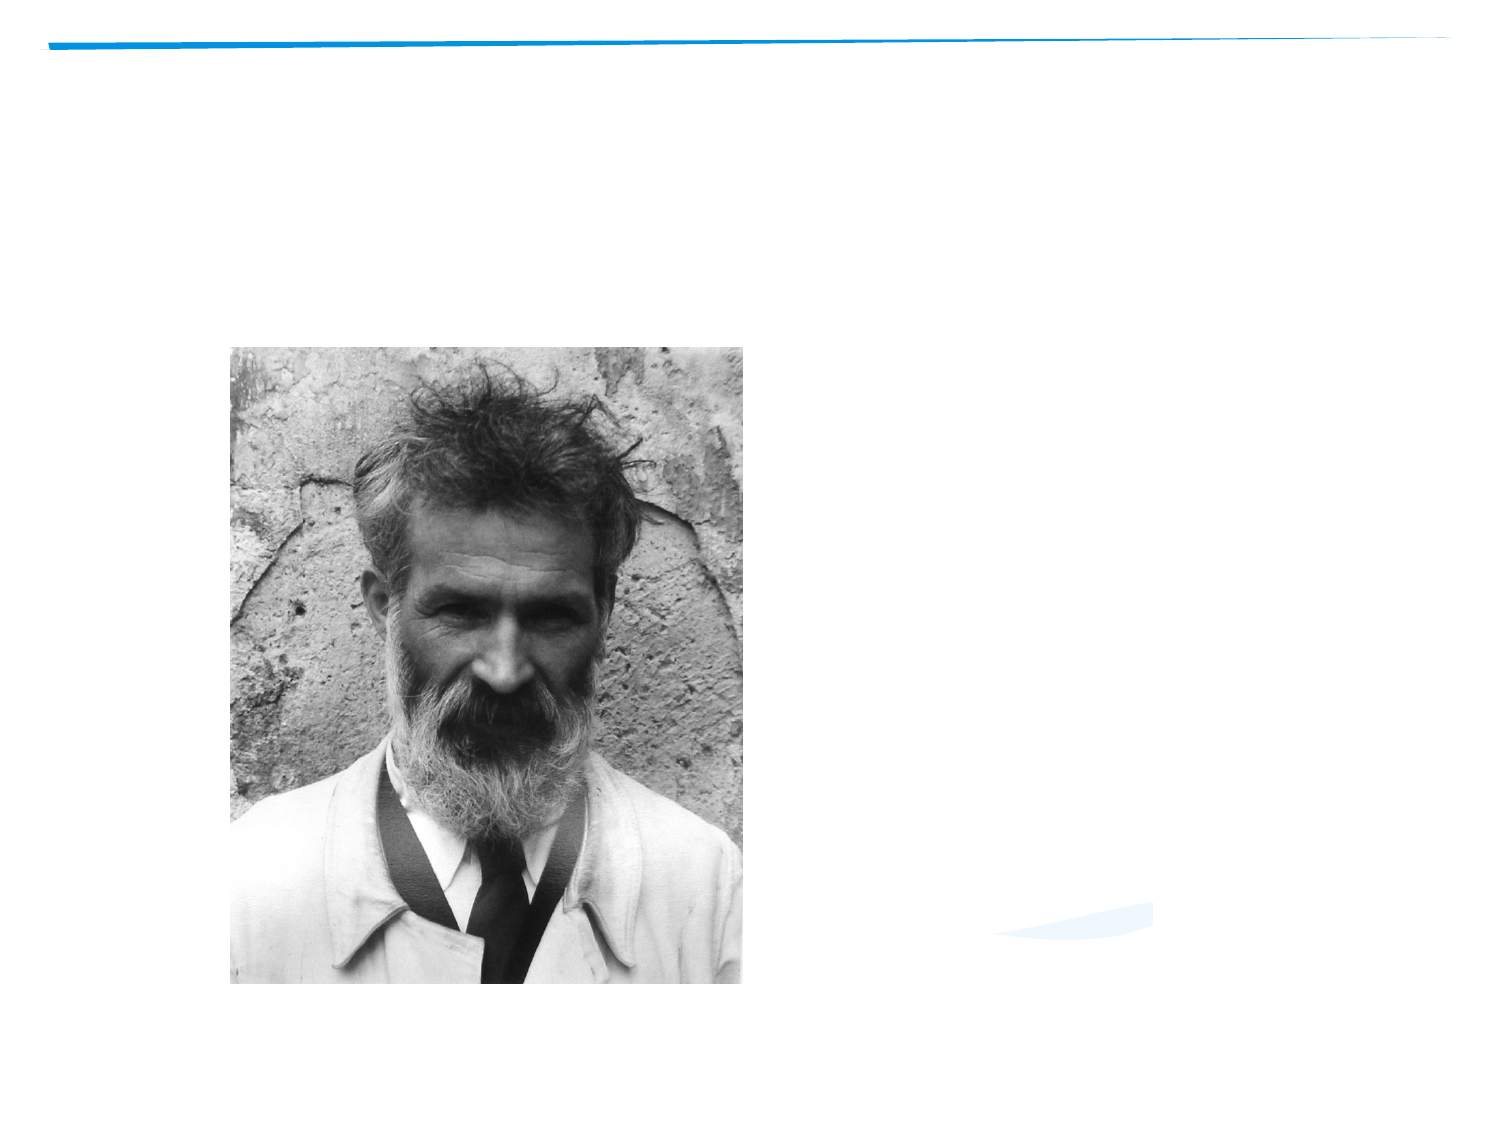

# Constantin Brancusi
Avtorici: Vesna Turinek in Tea Fideršek